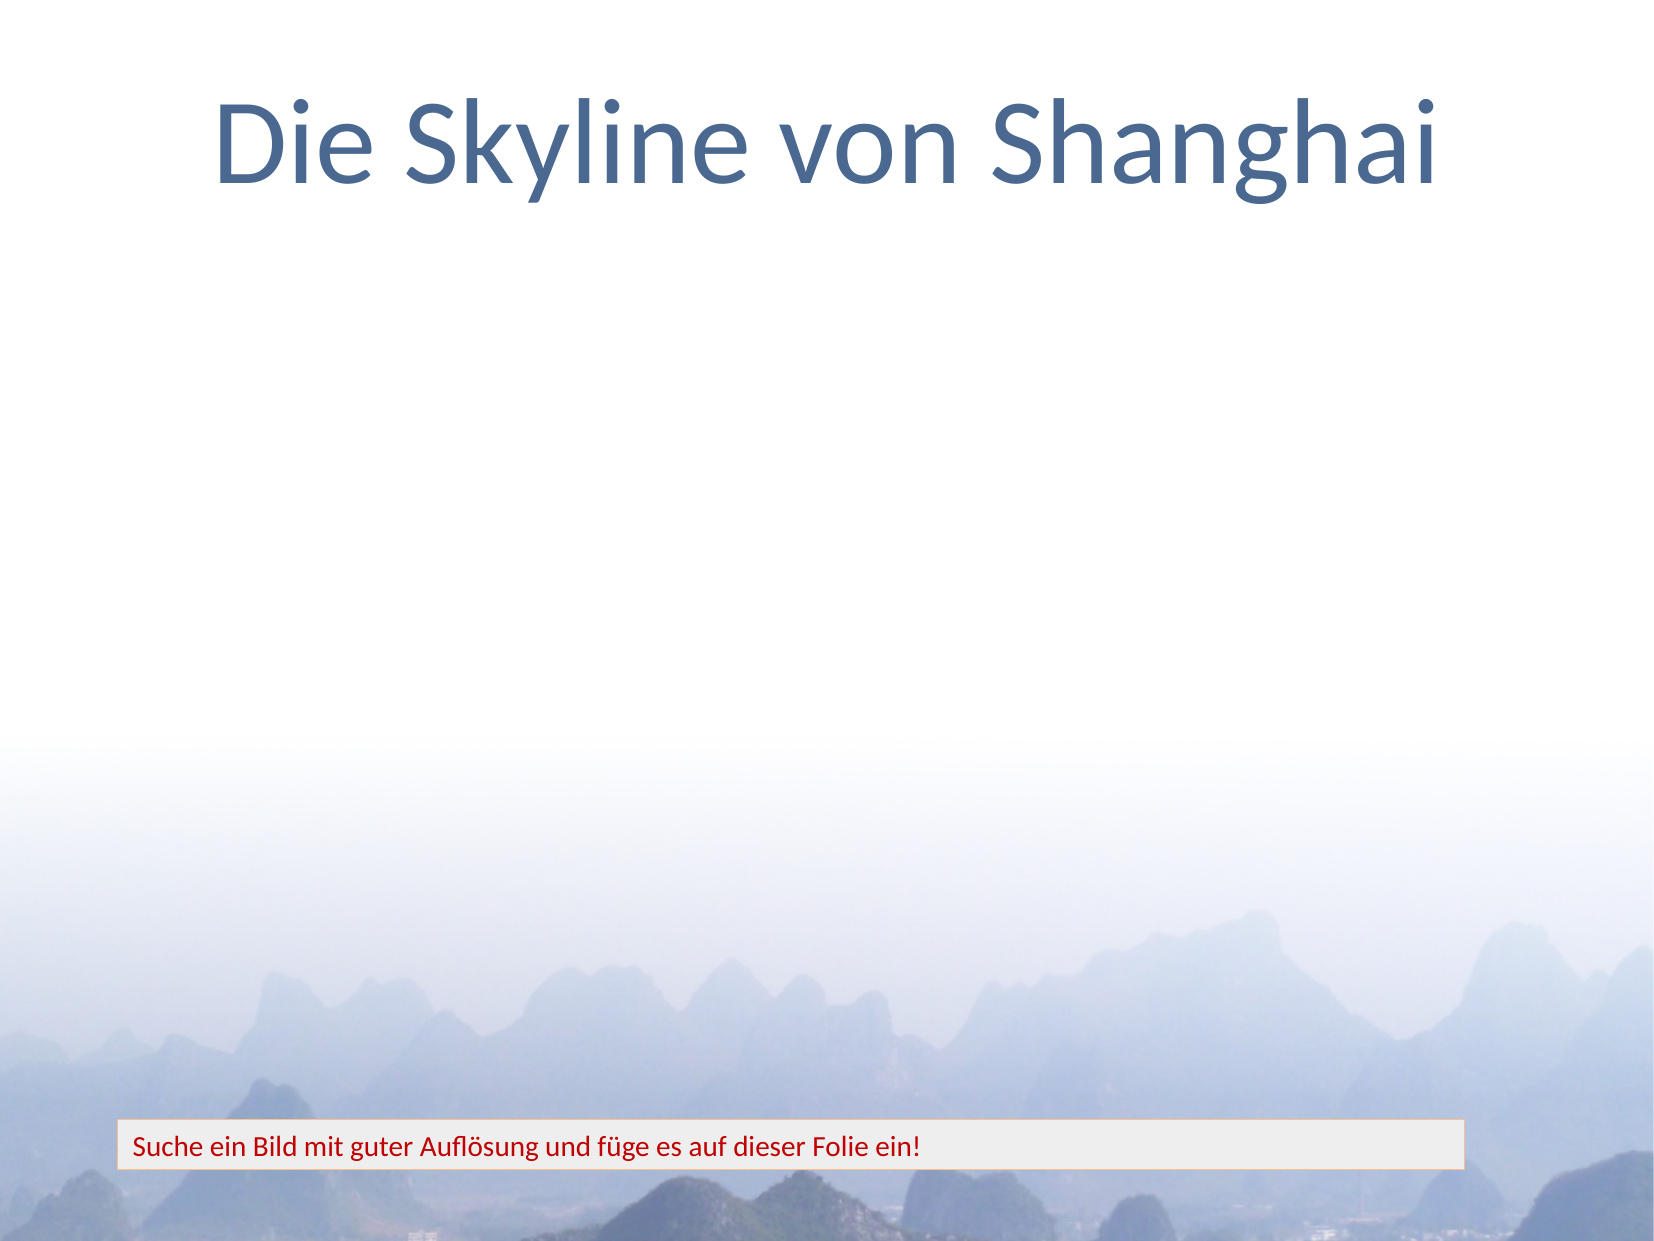

# Die Skyline von Shanghai
Suche ein Bild mit guter Auflösung und füge es auf dieser Folie ein!